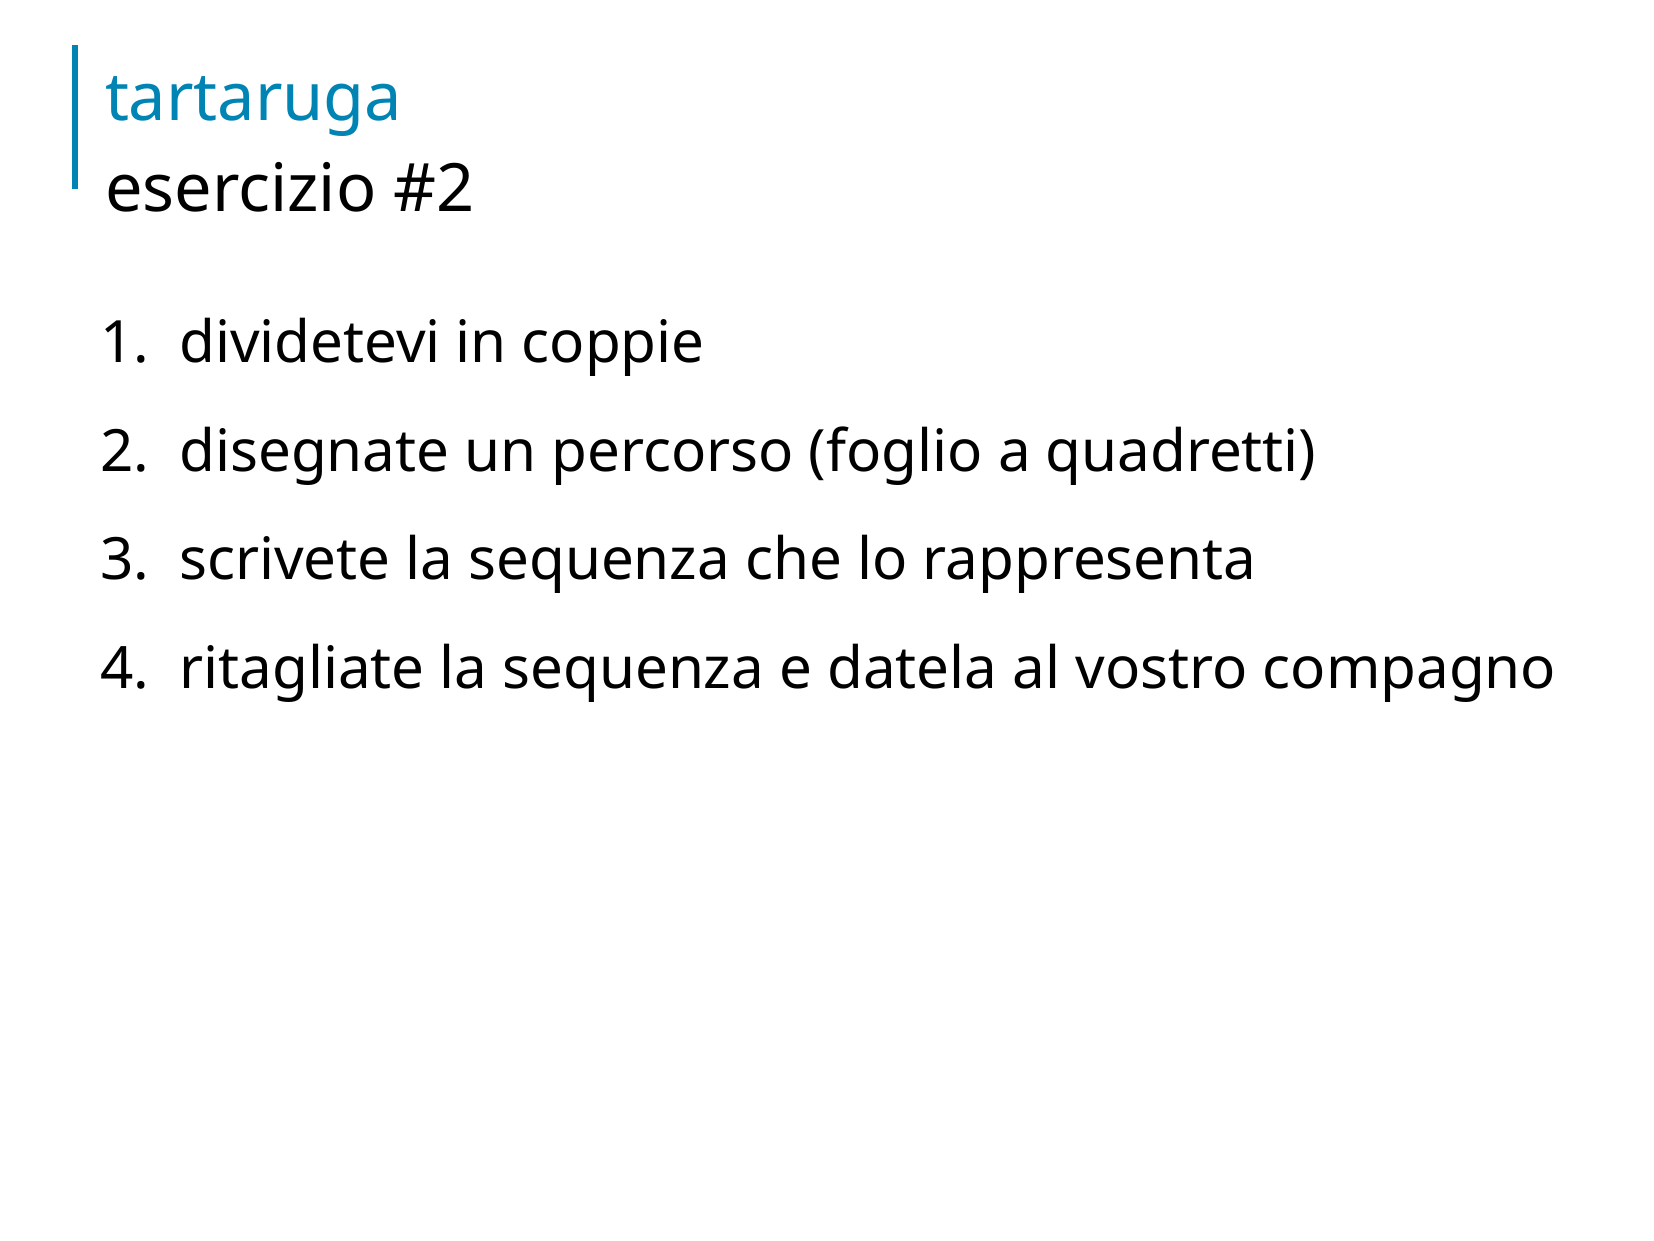

# tartaruga esercizio #2
dividetevi in coppie
disegnate un percorso (foglio a quadretti)
scrivete la sequenza che lo rappresenta
ritagliate la sequenza e datela al vostro compagno